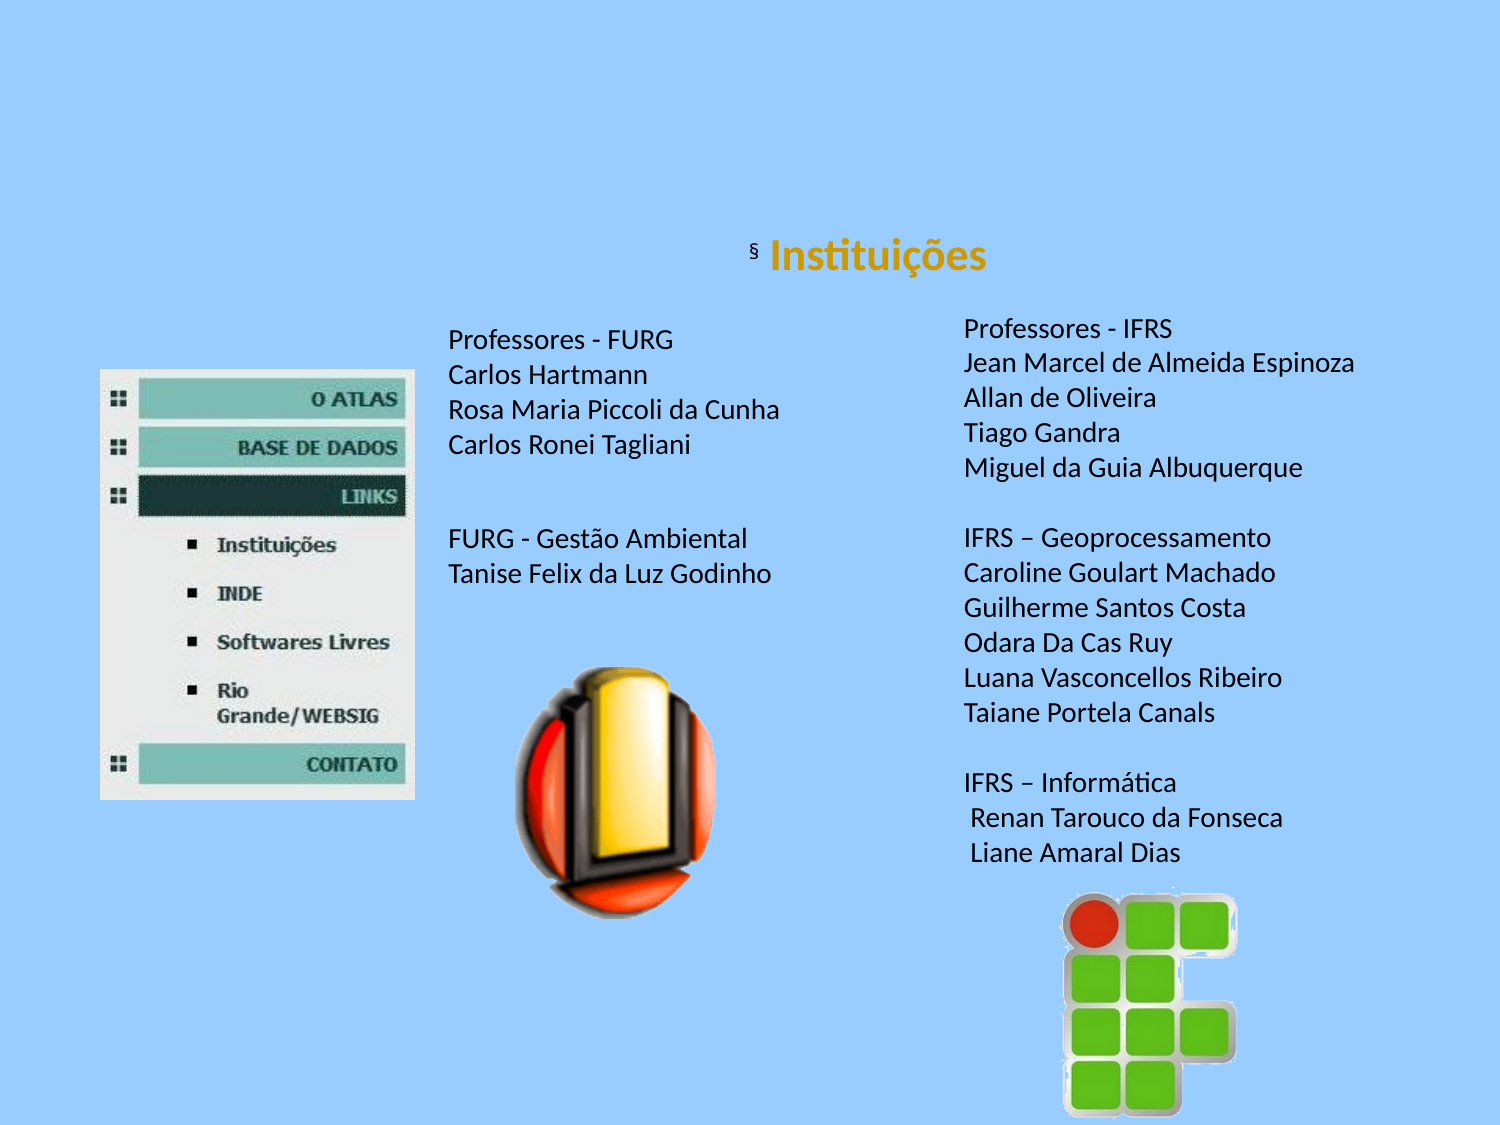

Instituições
Professores - IFRS
Jean Marcel de Almeida Espinoza
Allan de Oliveira
Tiago Gandra
Miguel da Guia Albuquerque
IFRS – Geoprocessamento
Caroline Goulart Machado
Guilherme Santos Costa
Odara Da Cas Ruy
Luana Vasconcellos Ribeiro
Taiane Portela Canals
IFRS – Informática
 Renan Tarouco da Fonseca
 Liane Amaral Dias
Professores - FURG
Carlos Hartmann
Rosa Maria Piccoli da Cunha
Carlos Ronei Tagliani
FURG - Gestão Ambiental
Tanise Felix da Luz Godinho